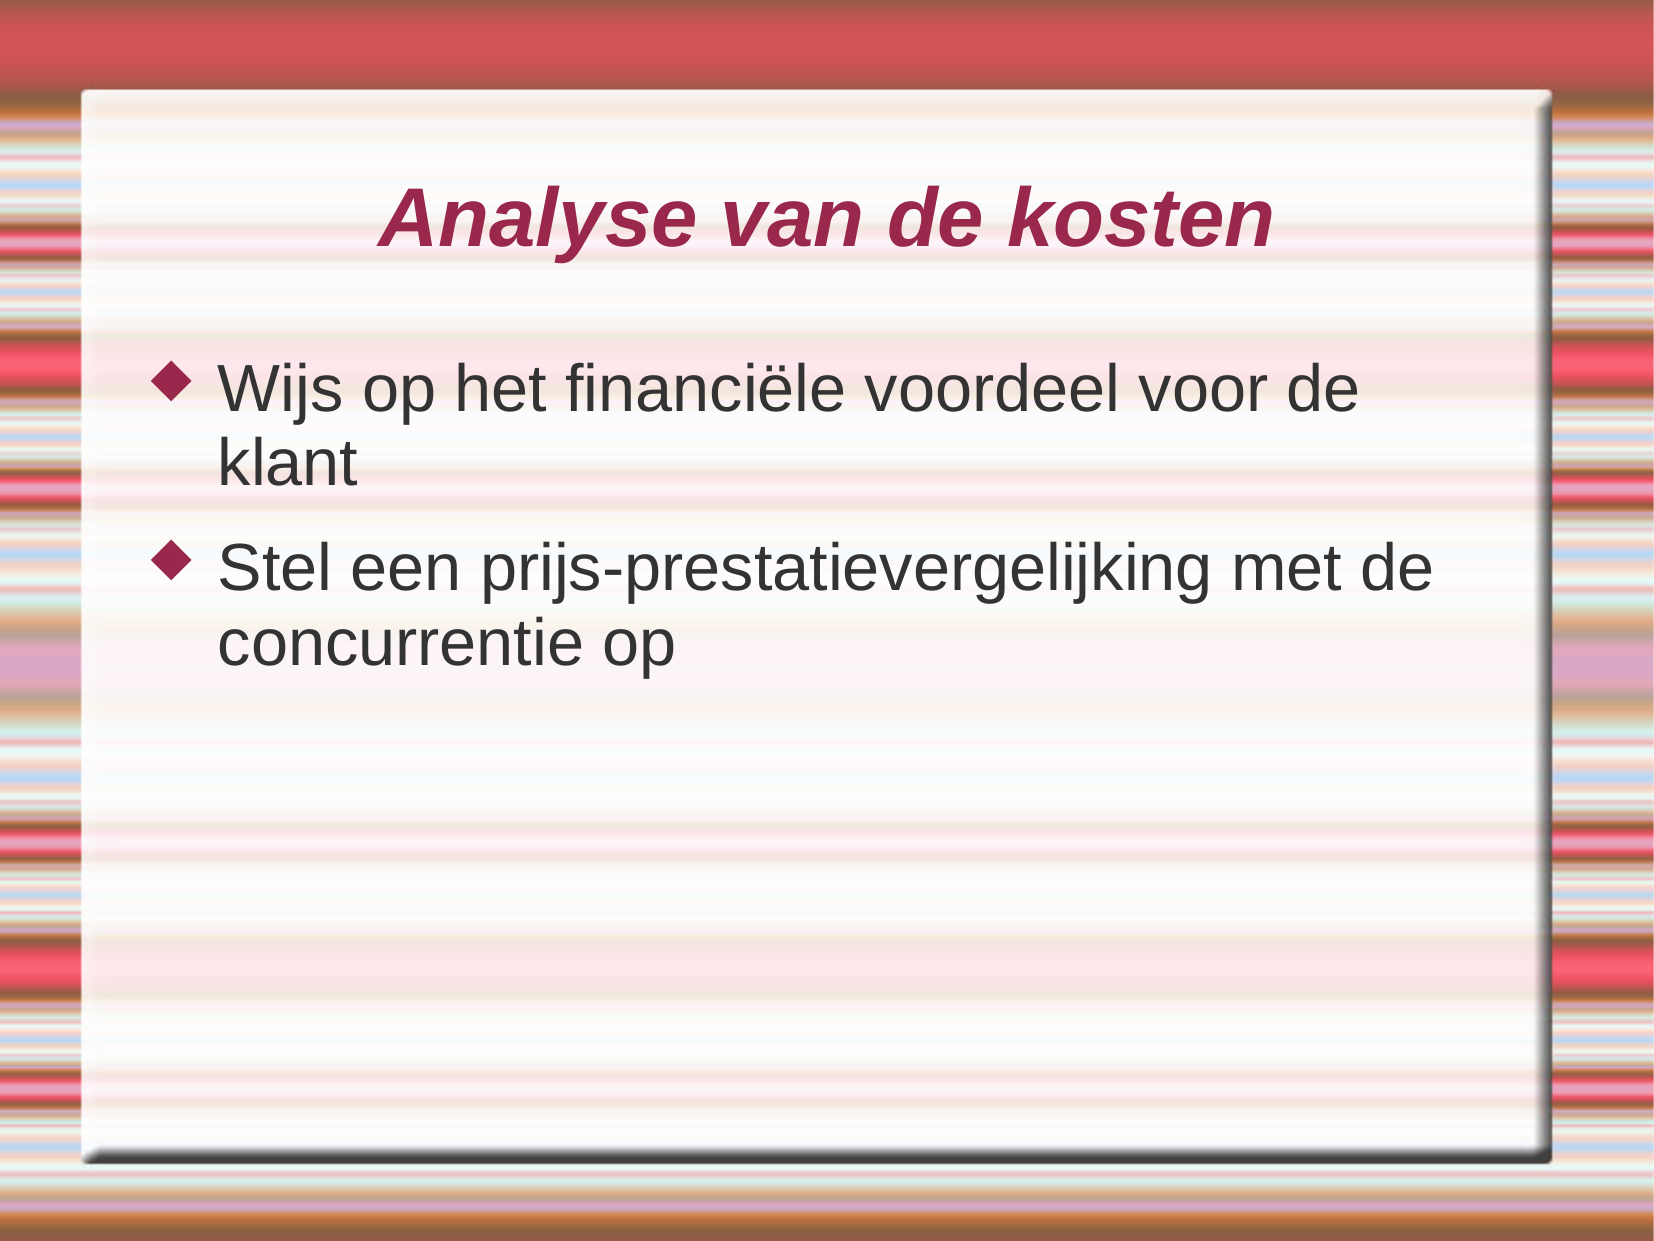

# Analyse van de kosten
Wijs op het financiële voordeel voor de klant
Stel een prijs-prestatievergelijking met de concurrentie op